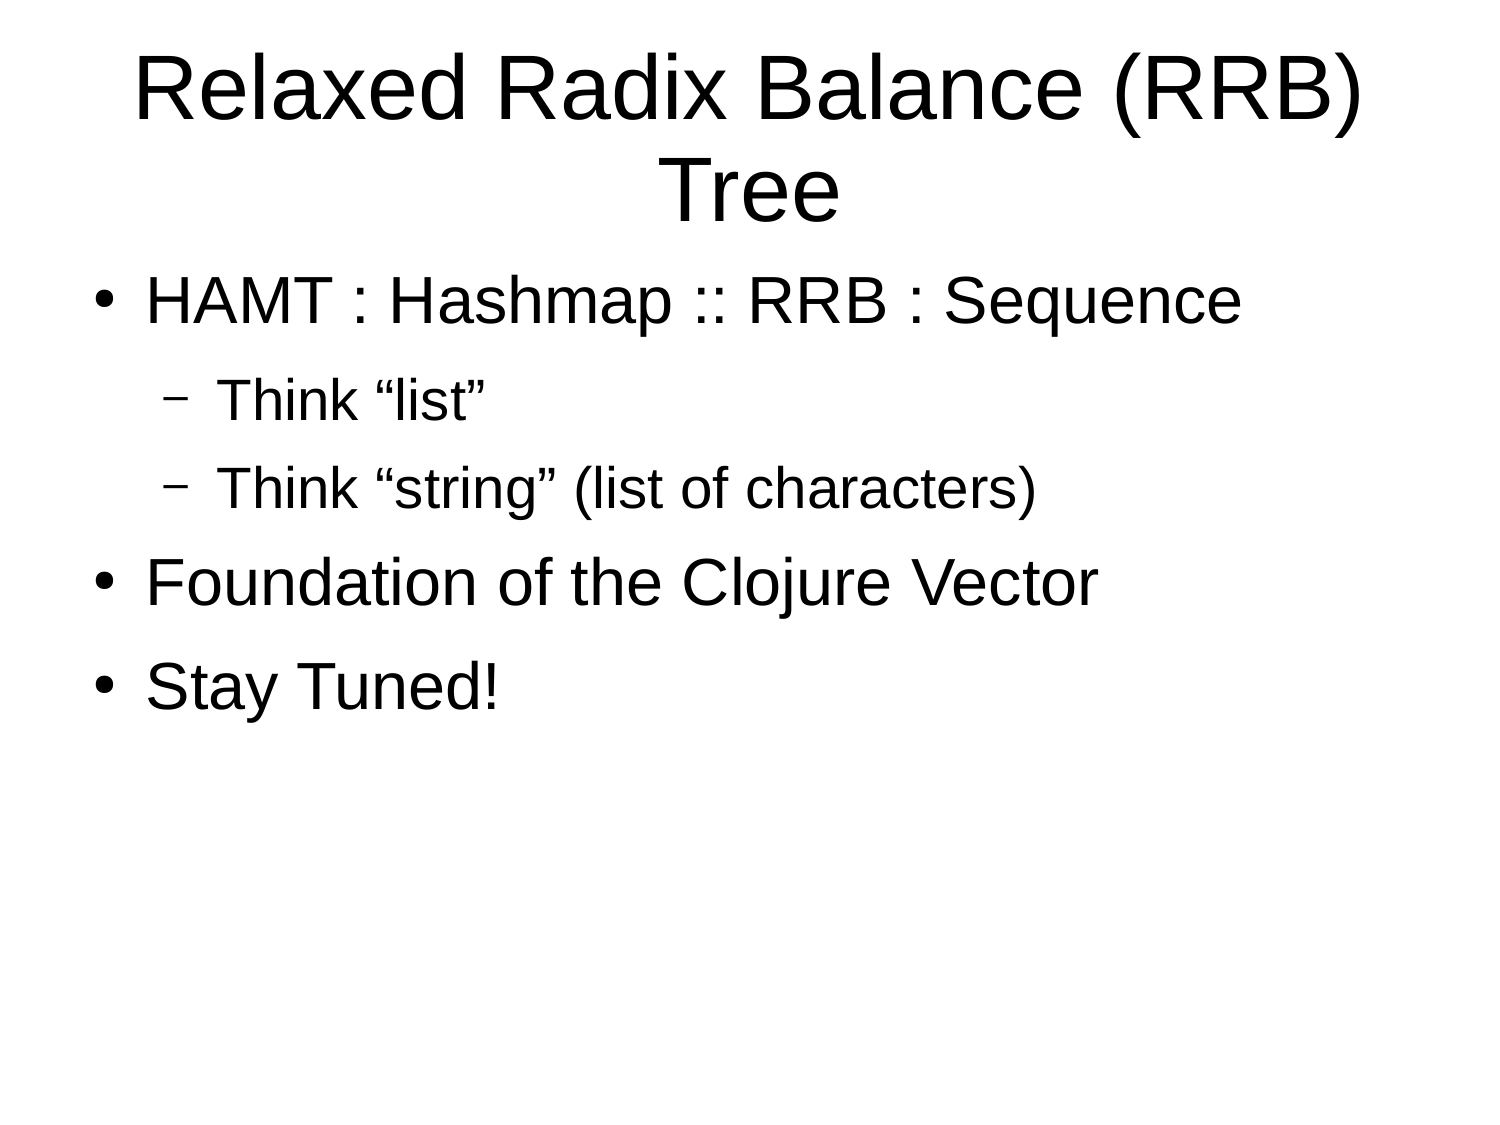

# Relaxed Radix Balance (RRB) Tree
HAMT : Hashmap :: RRB : Sequence
Think “list”
Think “string” (list of characters)
Foundation of the Clojure Vector
Stay Tuned!